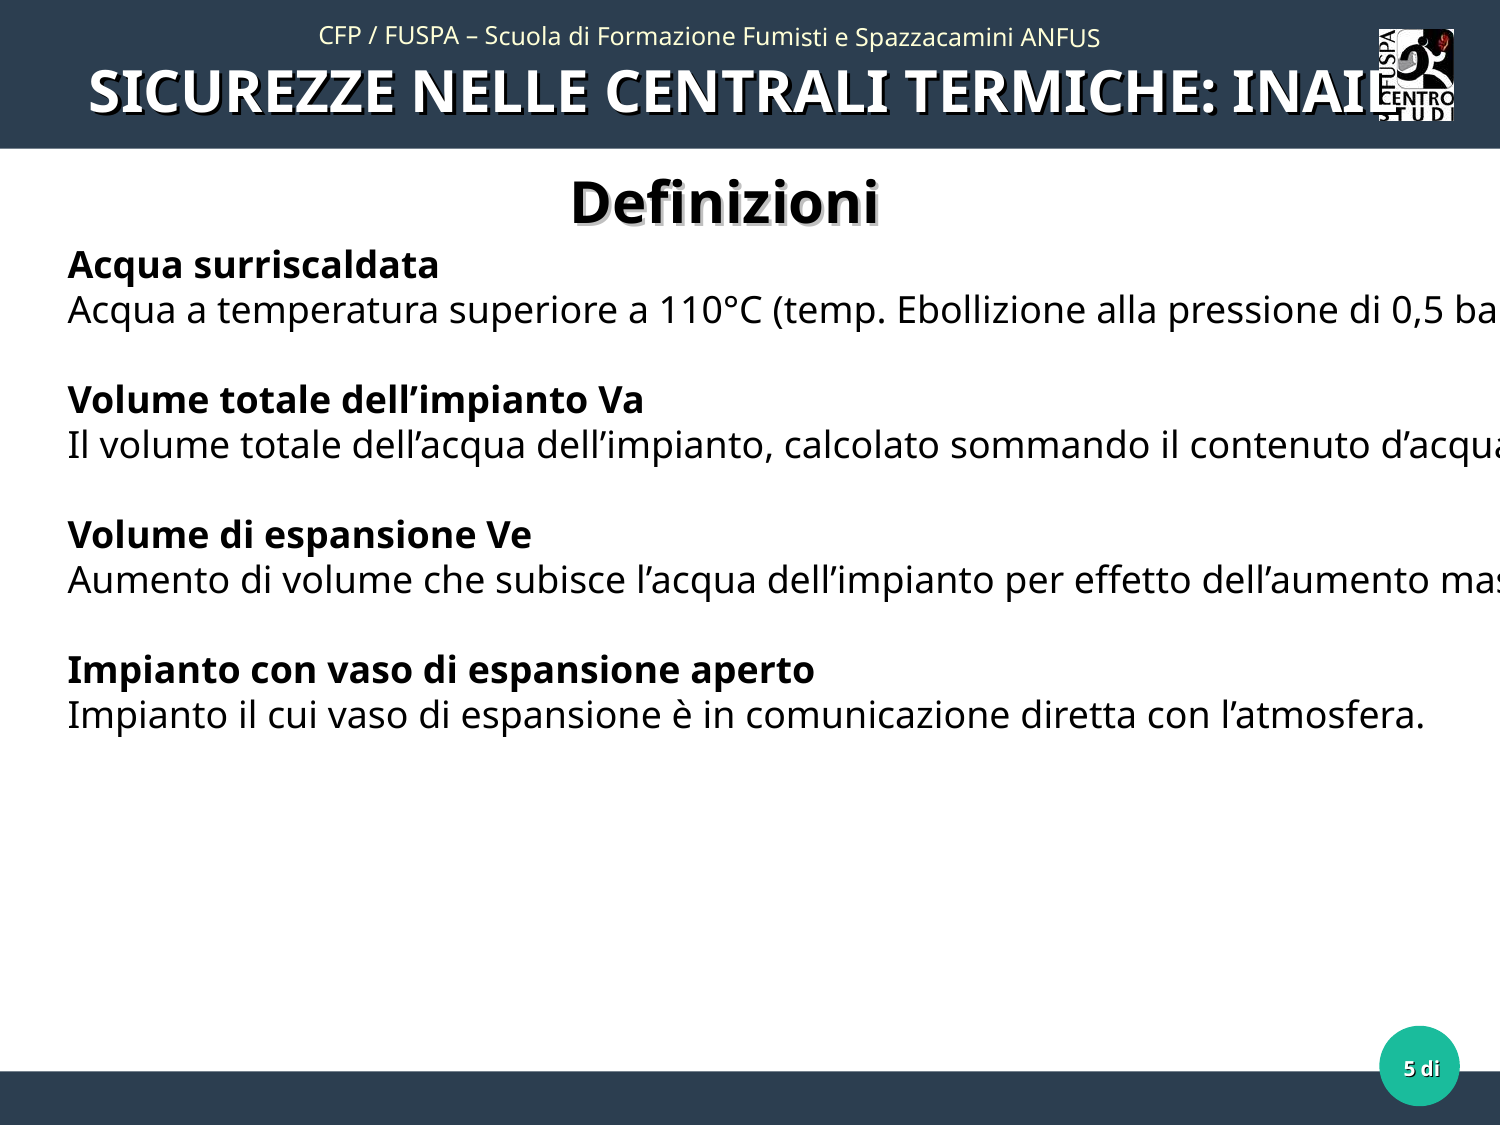

# Definizioni
Acqua surriscaldata
Acqua a temperatura superiore a 110°C (temp. Ebollizione alla pressione di 0,5 bar relativi)
Volume totale dell’impianto Va
Il volume totale dell’acqua dell’impianto, calcolato sommando il contenuto d’acqua dei generatori di calore, delle tubazioni, dei corpi scaldanti, etc…
Volume di espansione Ve
Aumento di volume che subisce l’acqua dell’impianto per effetto dell’aumento massimo di temperatura previsto in corso di esercizio.
Impianto con vaso di espansione aperto
Impianto il cui vaso di espansione è in comunicazione diretta con l’atmosfera.